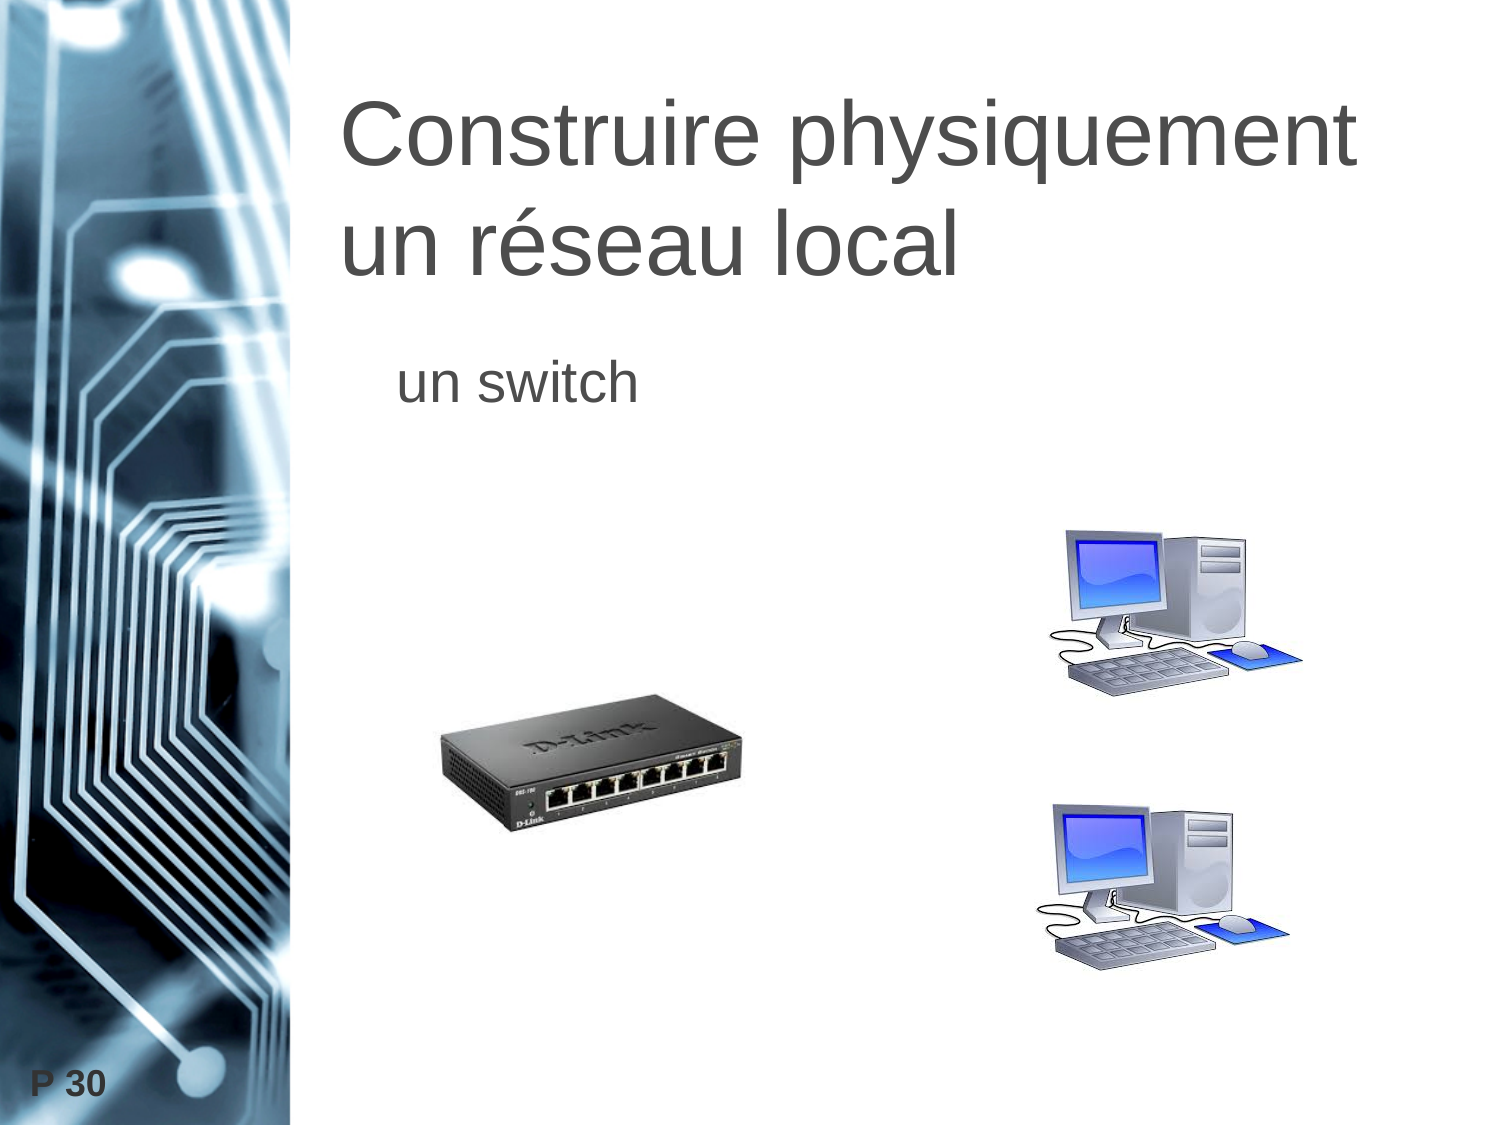

# Construire physiquement un réseau local
un switch